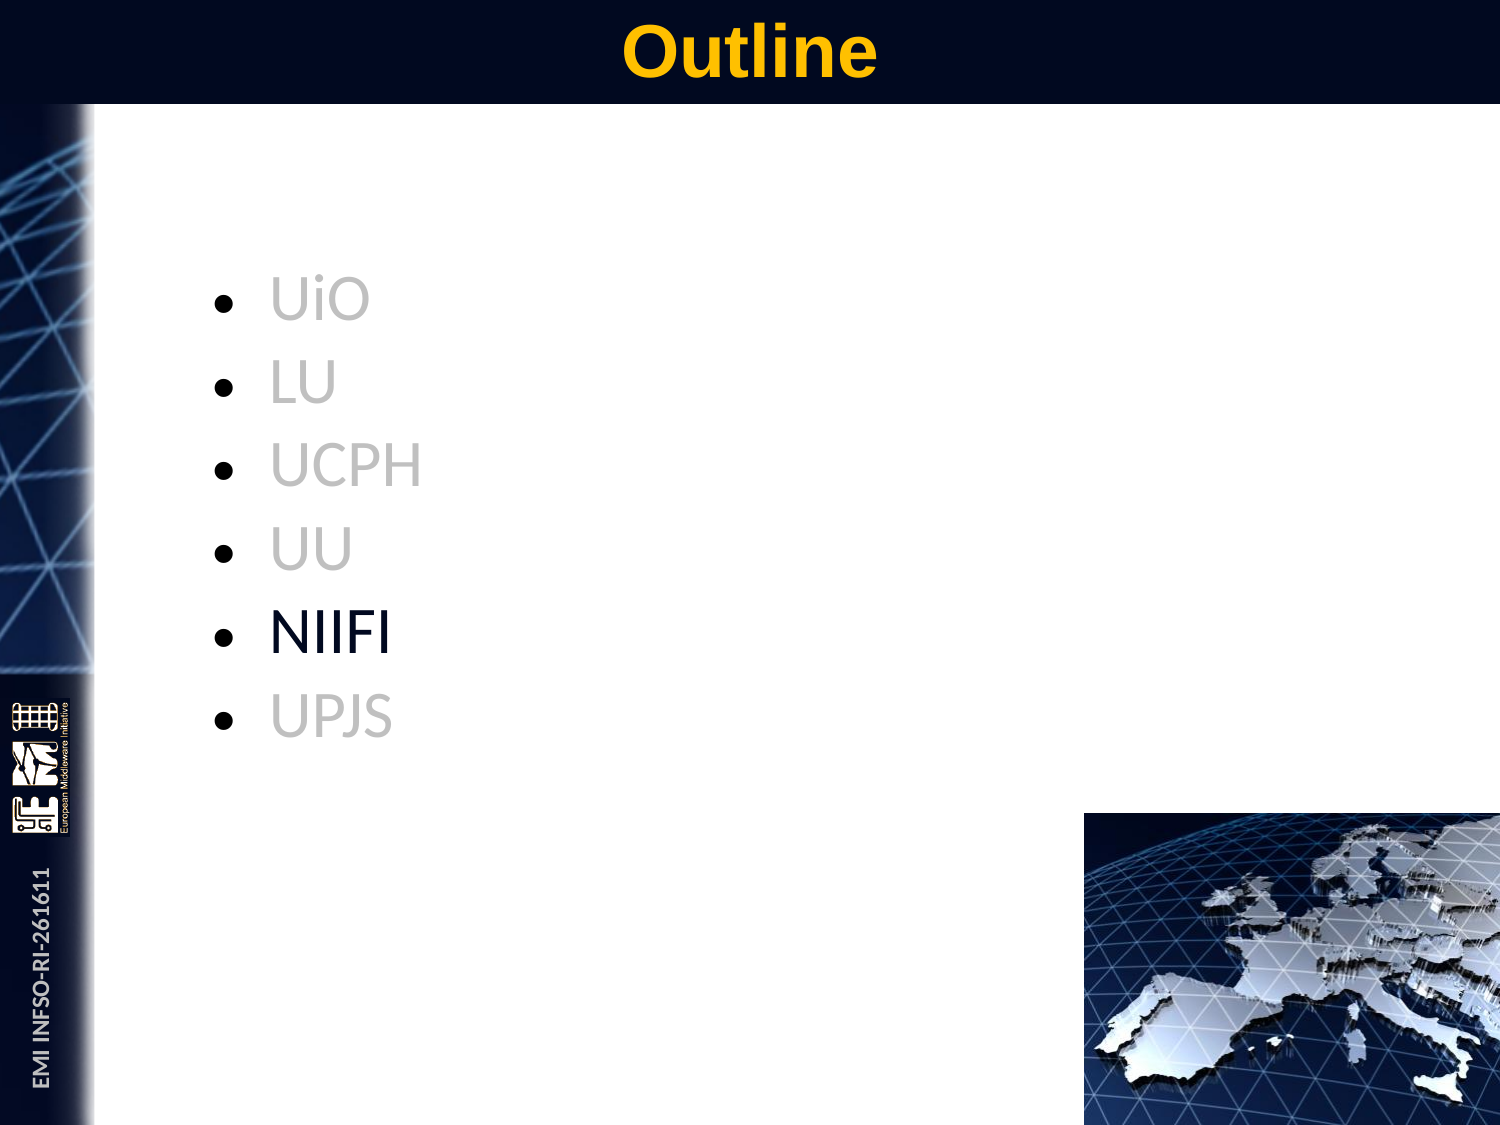

Outline
# UiO
LU
UCPH
UU
NIIFI
UPJS